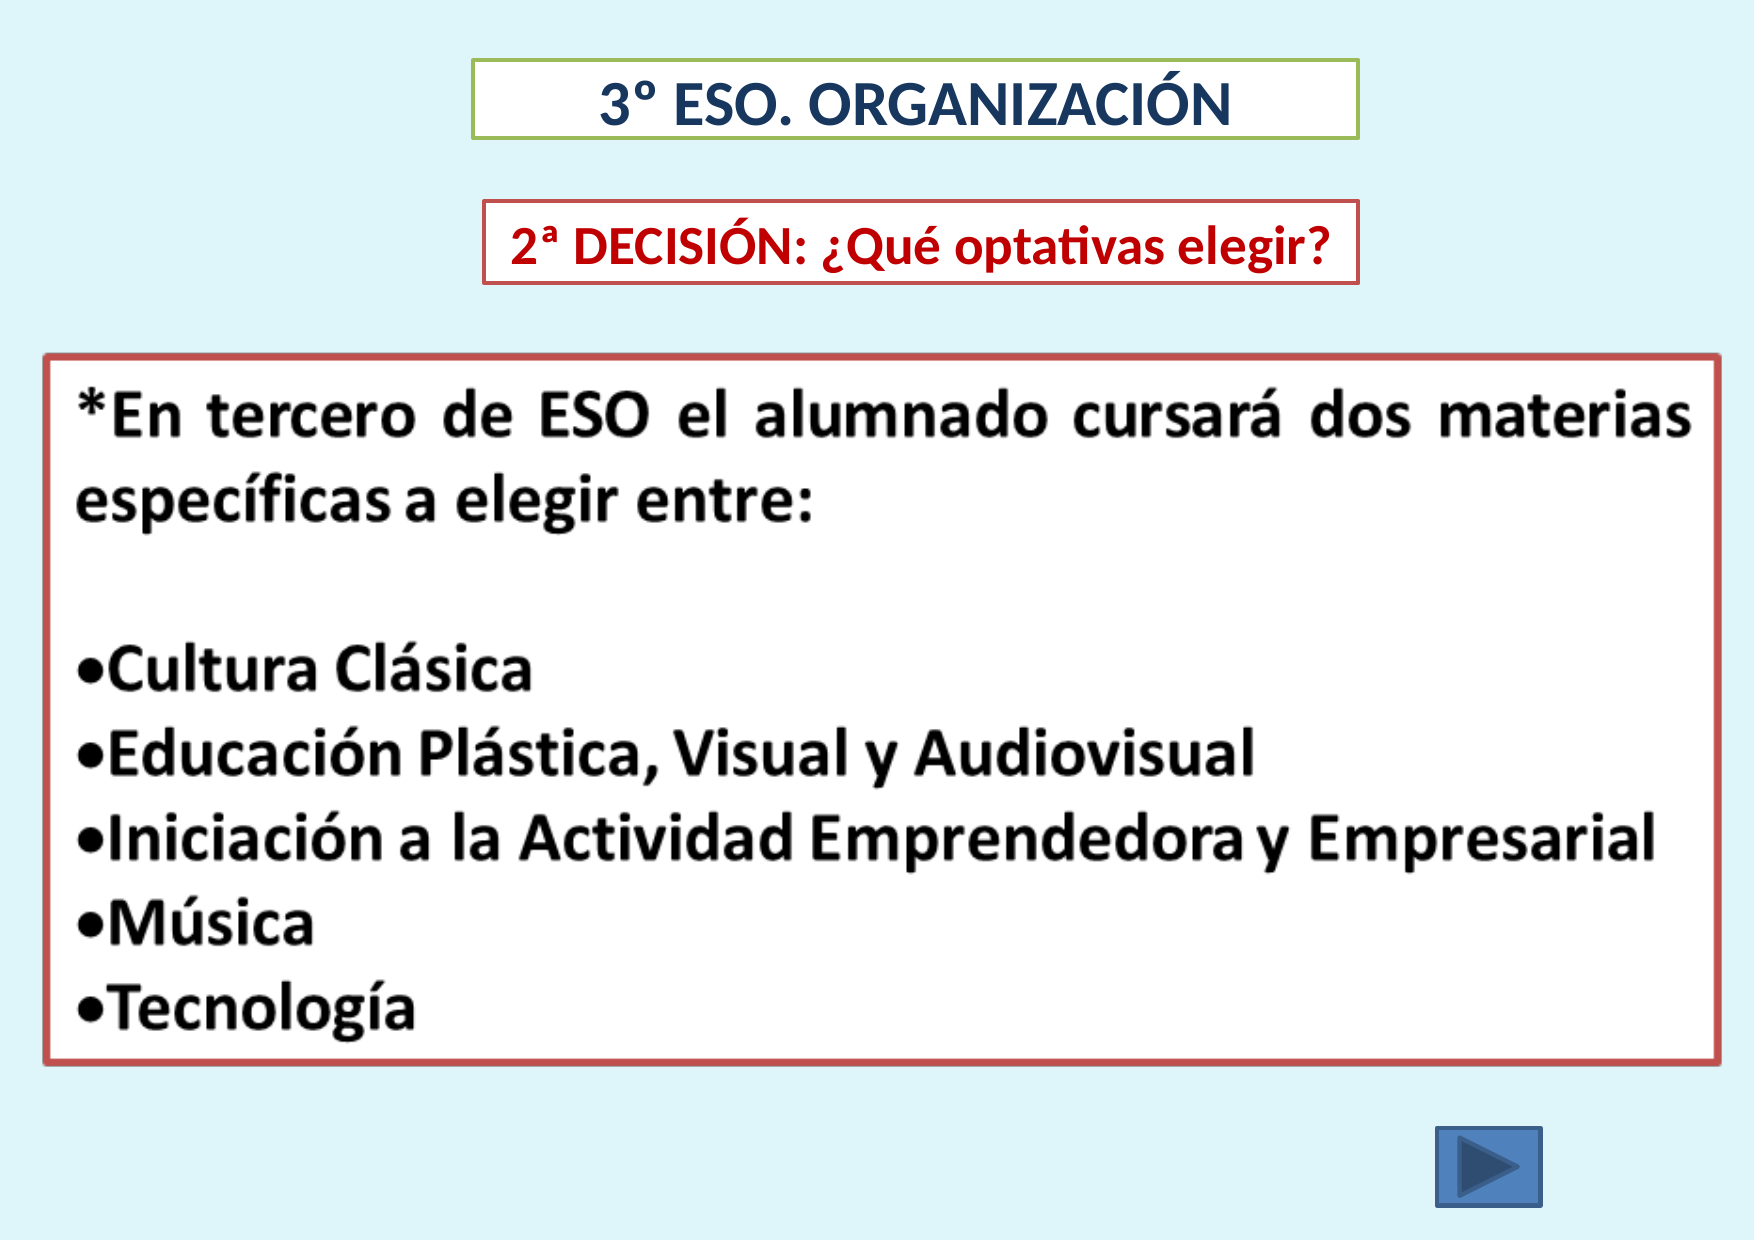

3º ESO. ORGANIZACIÓN
2ª DECISIÓN: ¿Qué optativas elegir?